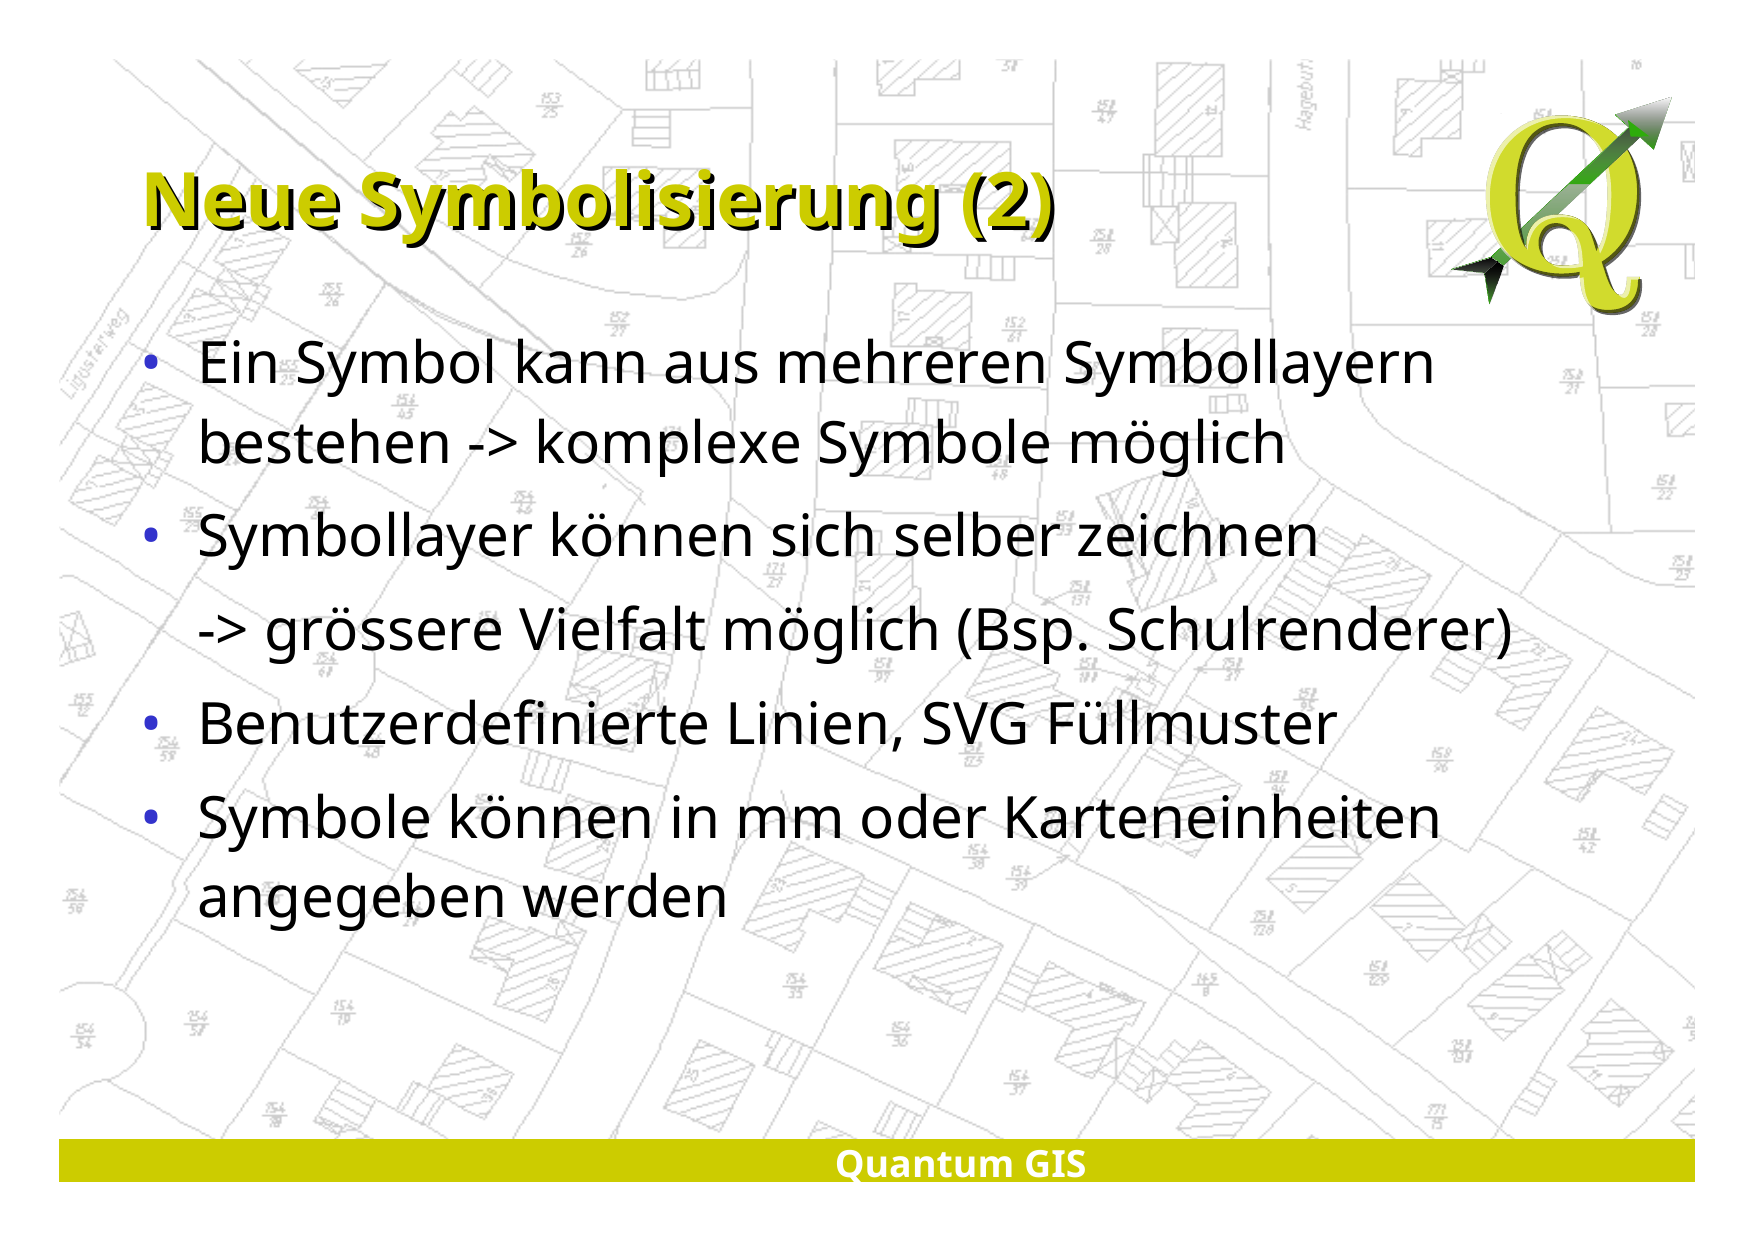

# Neue Symbolisierung (2)
Ein Symbol kann aus mehreren Symbollayern bestehen -> komplexe Symbole möglich
Symbollayer können sich selber zeichnen
-> grössere Vielfalt möglich (Bsp. Schulrenderer)
Benutzerdefinierte Linien, SVG Füllmuster
Symbole können in mm oder Karteneinheiten angegeben werden